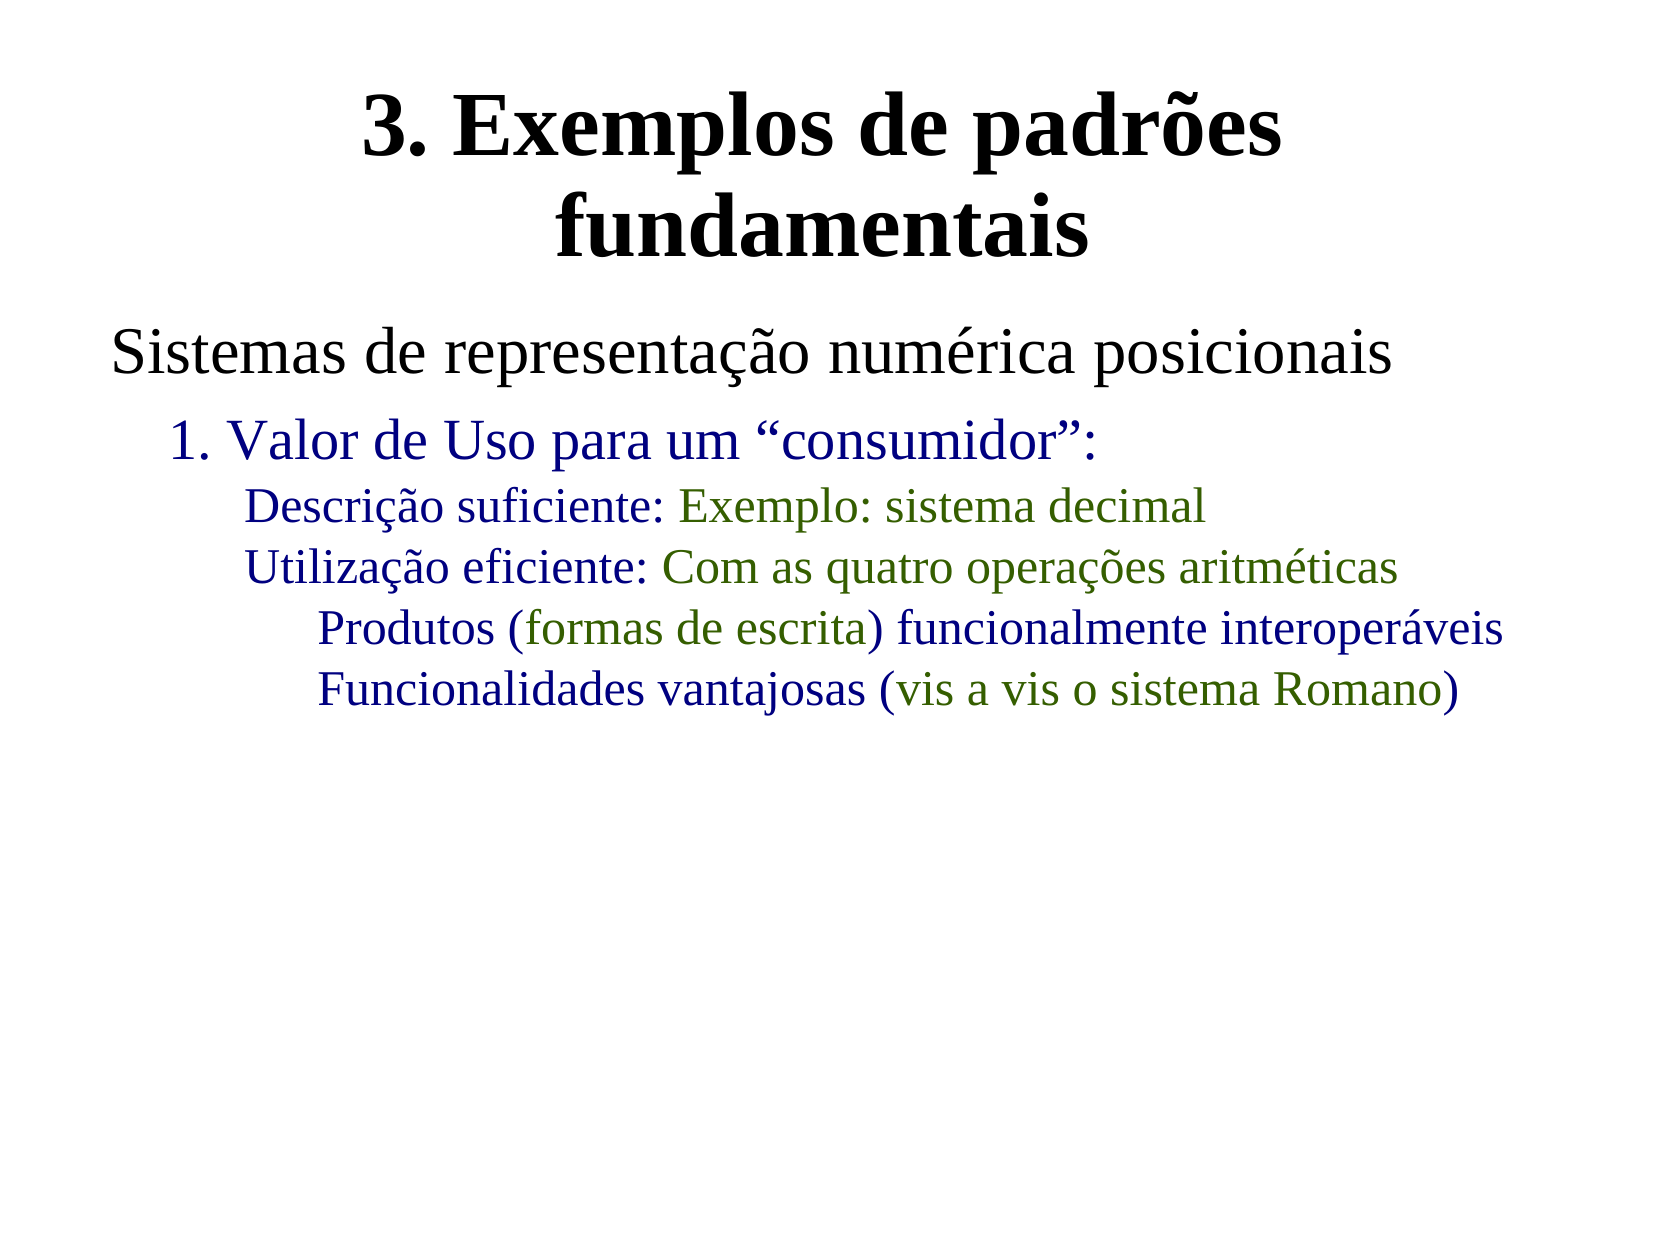

# 3. Exemplos de padrões fundamentais
Sistemas de representação numérica posicionais
	1. Valor de Uso para um “consumidor”:
 Descrição suficiente: Exemplo: sistema decimal
 Utilização eficiente: Com as quatro operações aritméticas
 Produtos (formas de escrita) funcionalmente interoperáveis
 Funcionalidades vantajosas (vis a vis o sistema Romano)